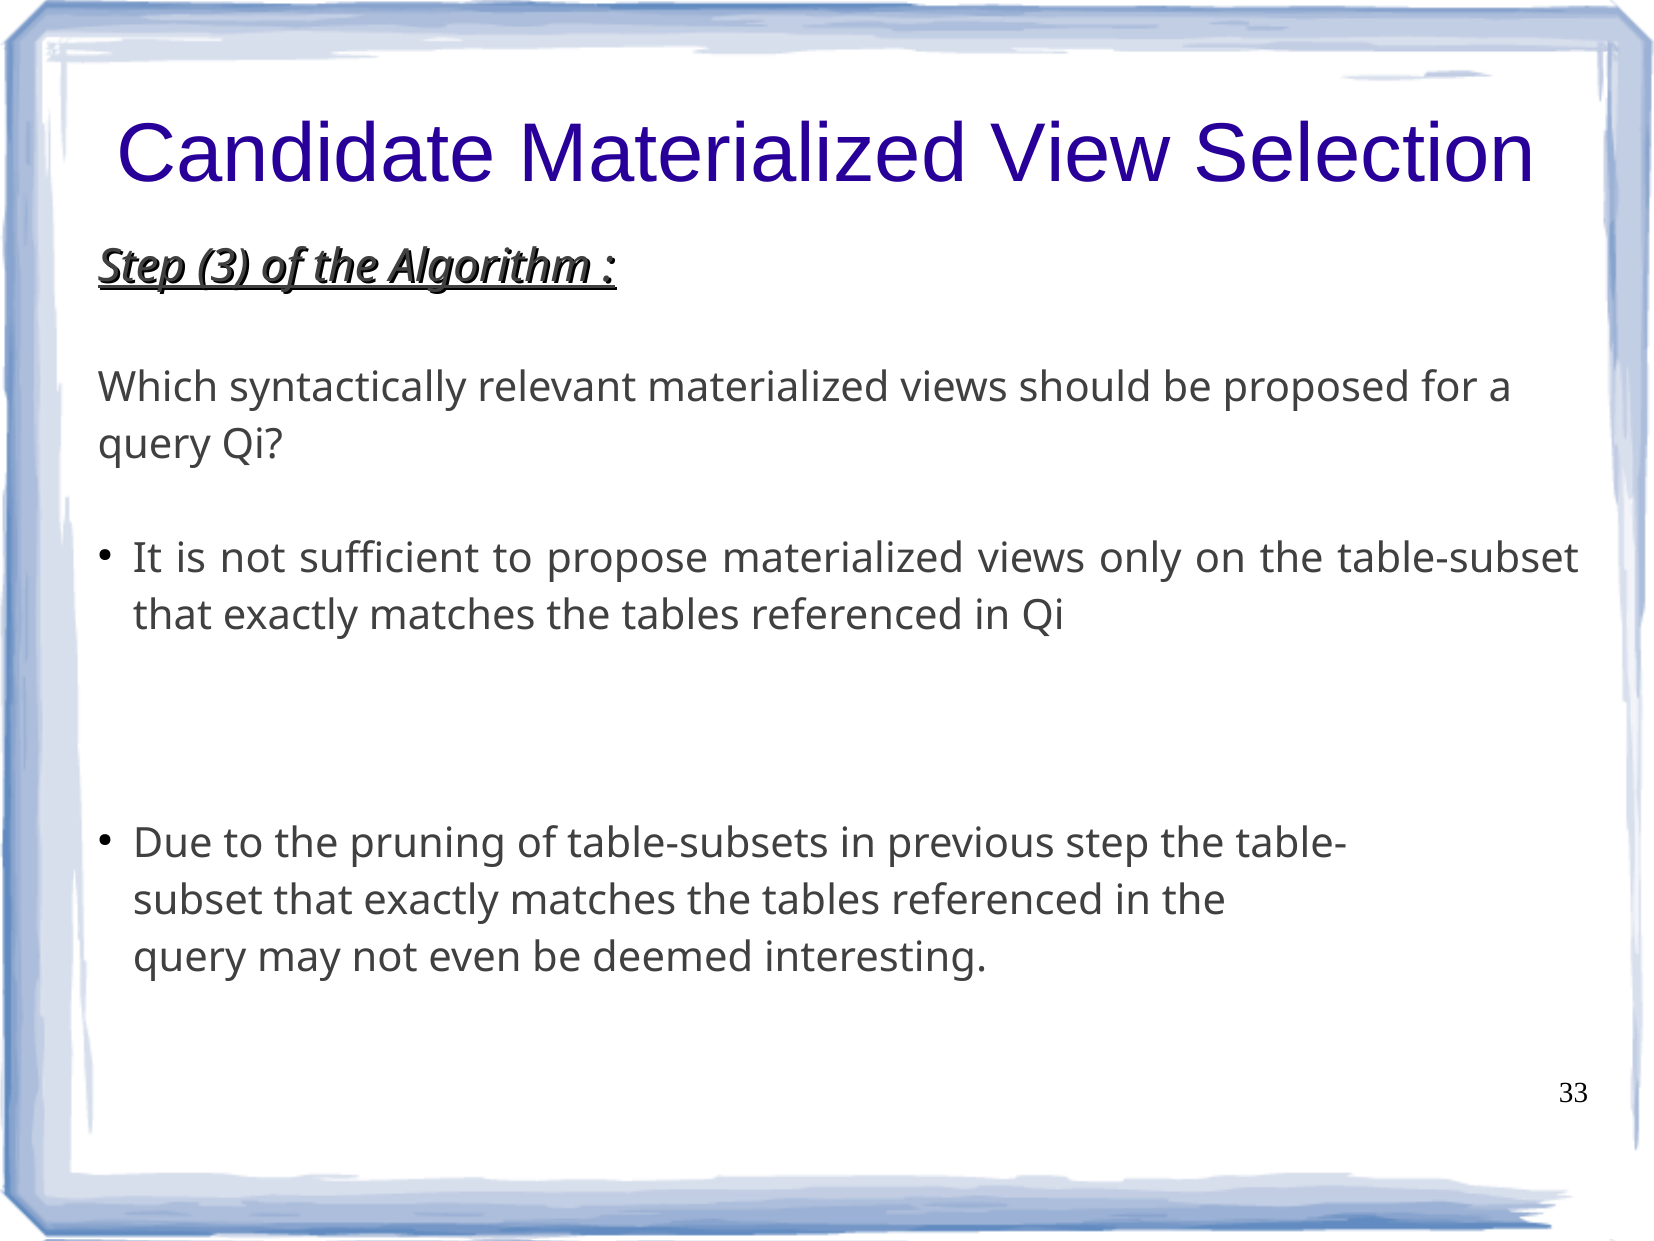

# Candidate Materialized View Selection
Step (3) of the Algorithm :
Which syntactically relevant materialized views should be proposed for a query Qi?
It is not sufficient to propose materialized views only on the table-subset that exactly matches the tables referenced in Qi
Due to the pruning of table-subsets in previous step the table-
subset that exactly matches the tables referenced in the
query may not even be deemed interesting.
33